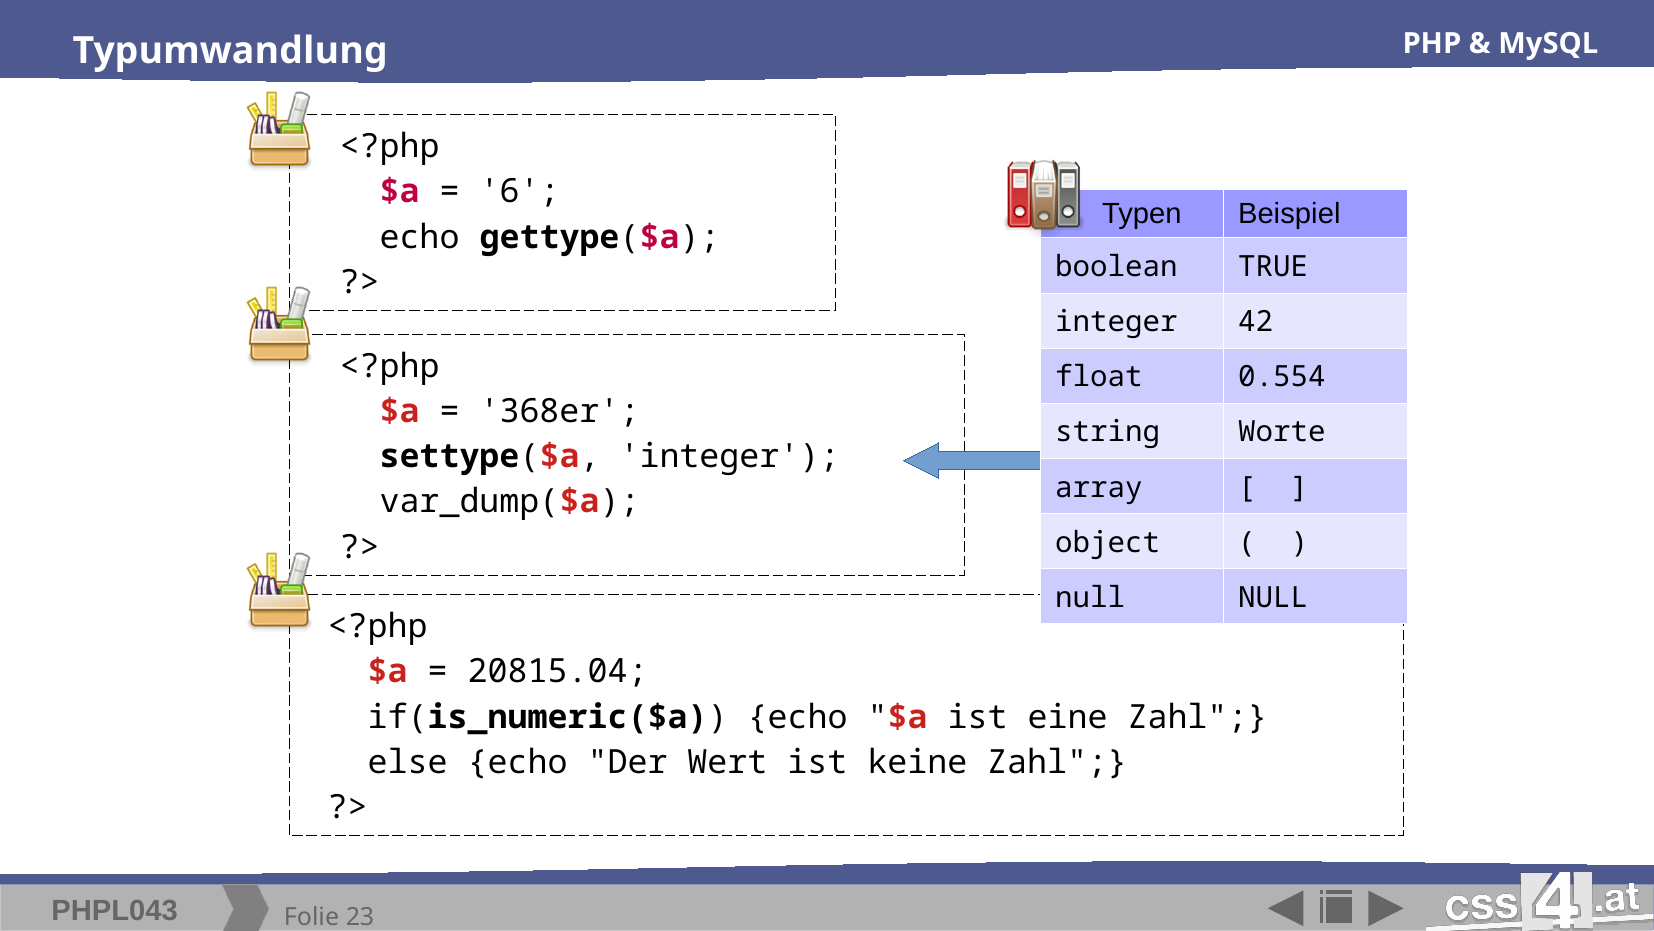

PHP & MySQL
Typumwandlung
<?php
 $a = '6';
 echo gettype($a);
?>
| Typen | Beispiel |
| --- | --- |
| boolean | TRUE |
| integer | 42 |
| float | 0.554 |
| string | Worte |
| array | [ ] |
| object | ( ) |
| null | NULL |
<?php
 $a = '368er';
 settype($a, 'integer');
 var_dump($a);
?>
<?php
 $a = 20815.04;
 if(is_numeric($a)) {echo "$a ist eine Zahl";}
 else {echo "Der Wert ist keine Zahl";}
?>
PHPL043
Folie